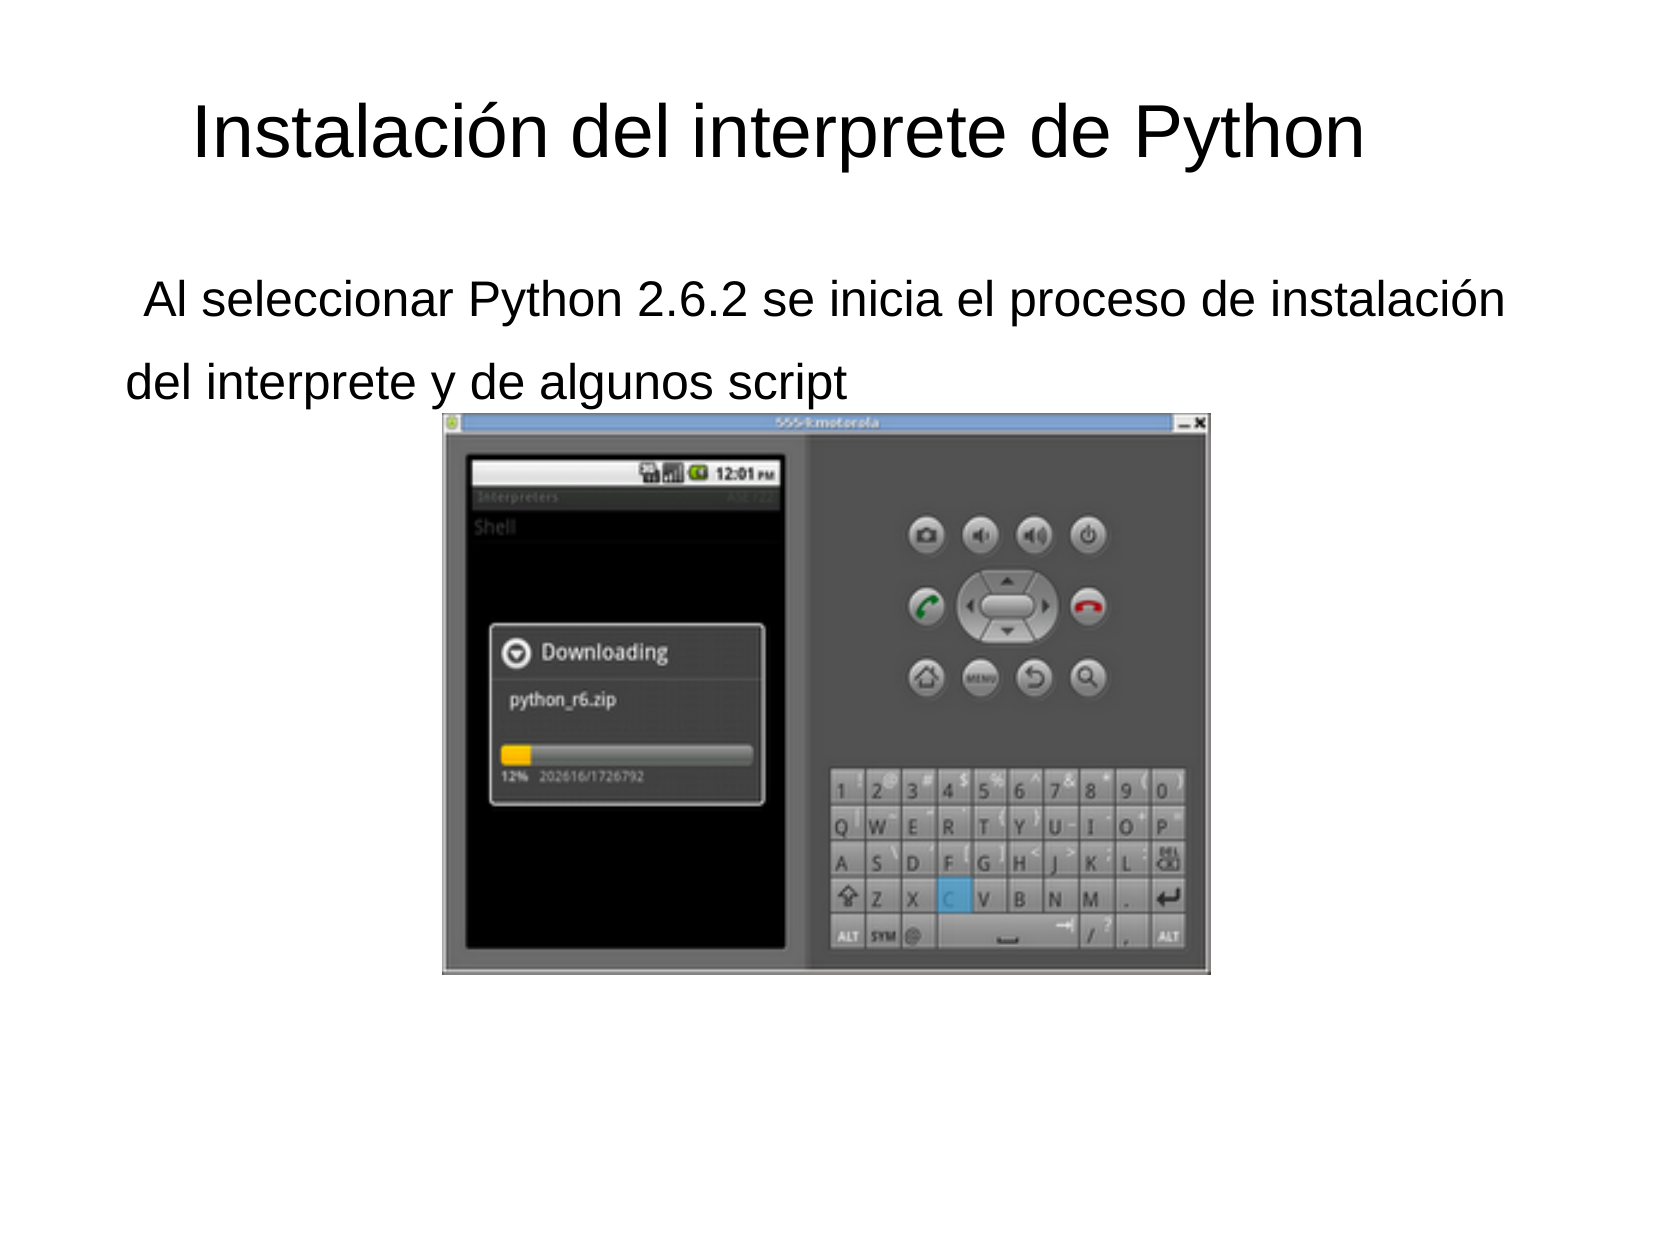

Instalación del interprete de Python
Al seleccionar Python 2.6.2 se inicia el proceso de instalación del interprete y de algunos script